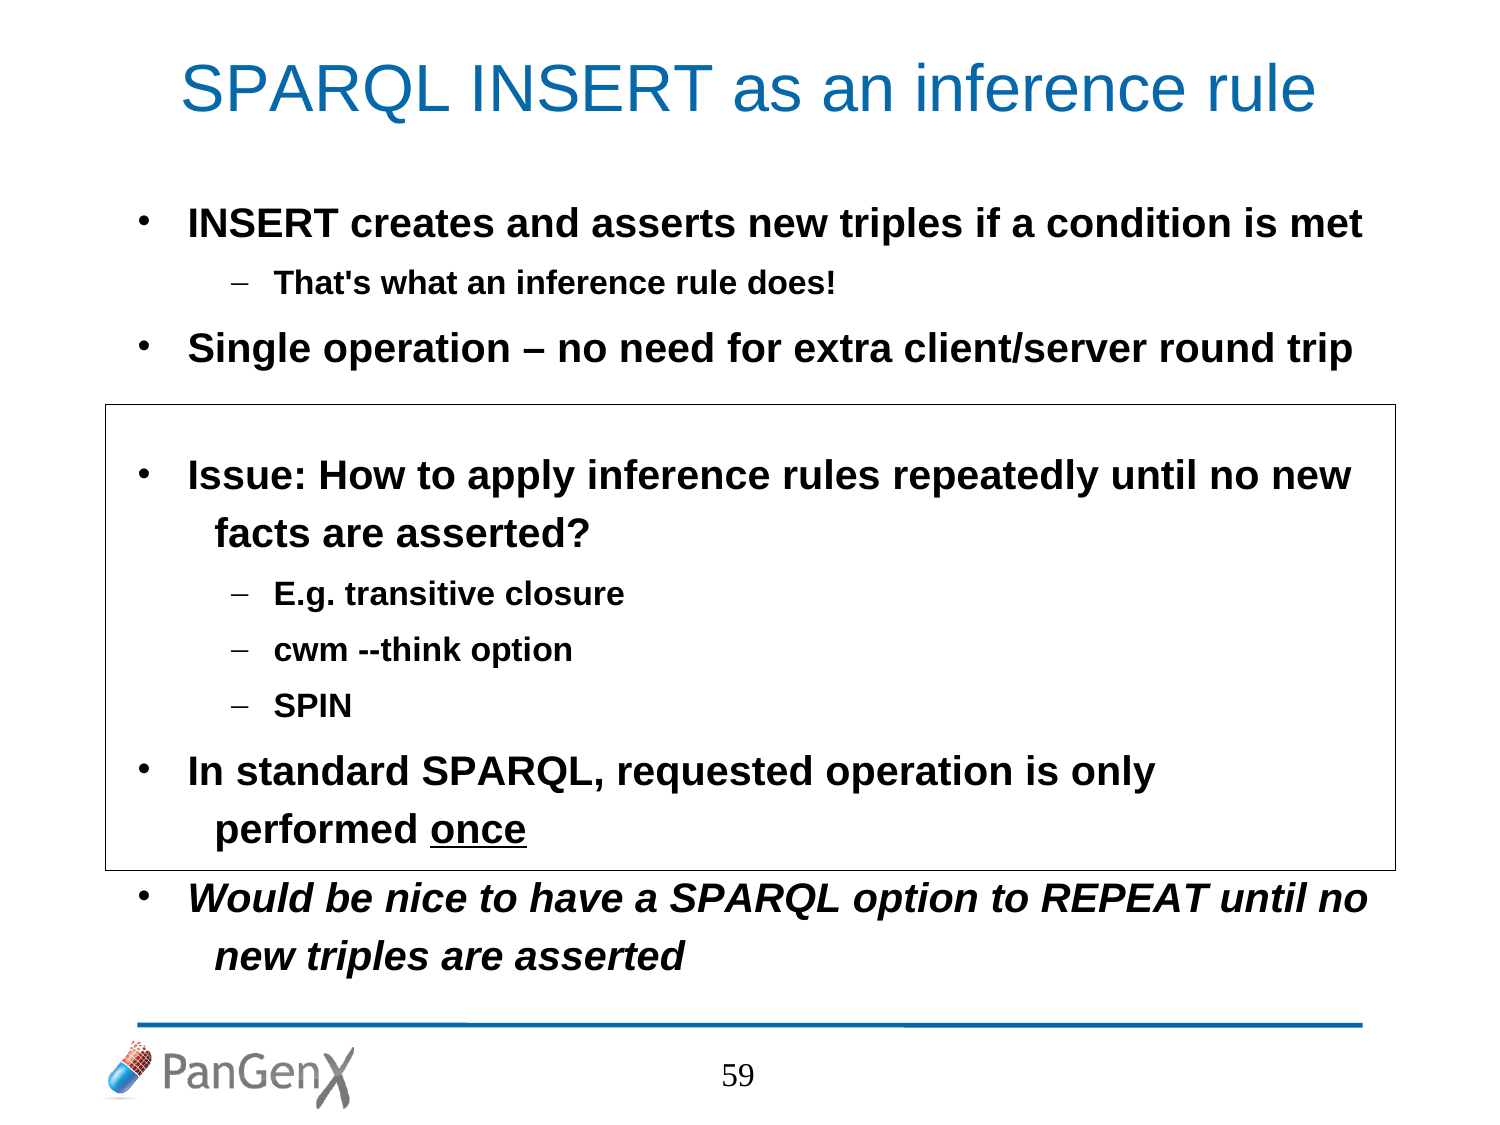

# SPARQL INSERT as an inference rule
INSERT creates and asserts new triples if a condition is met
That's what an inference rule does!
Single operation – no need for extra client/server round trip
Issue: How to apply inference rules repeatedly until no new facts are asserted?
E.g. transitive closure
cwm --think option
SPIN
In standard SPARQL, requested operation is only performed once
Would be nice to have a SPARQL option to REPEAT until no new triples are asserted
59